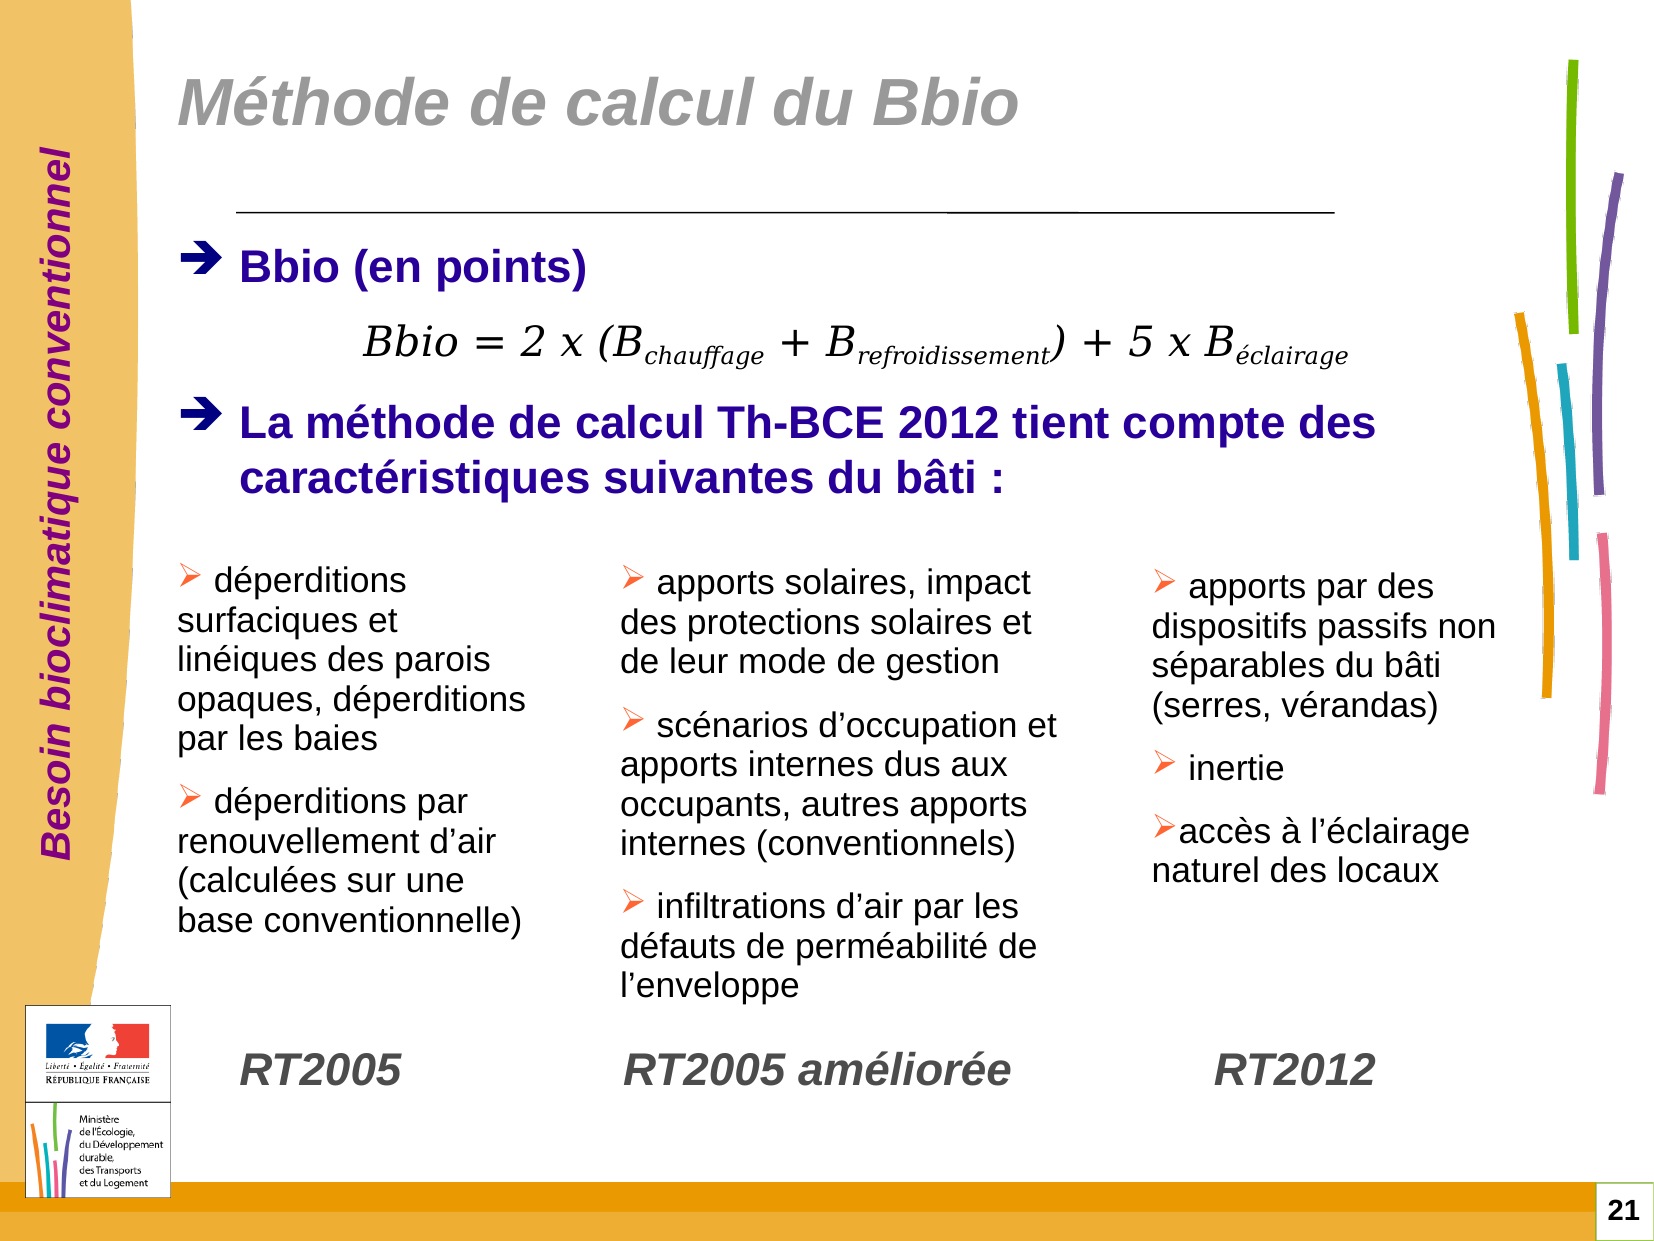

Méthode de calcul du Bbio
# Bbio (en points)
Bbio = 2 x (Bchauffage + Brefroidissement) + 5 x Béclairage
La méthode de calcul Th-BCE 2012 tient compte des caractéristiques suivantes du bâti :
Besoin bioclimatique conventionnel
 déperditions surfaciques et linéiques des parois opaques, déperditions par les baies
 déperditions par renouvellement d’air (calculées sur une base conventionnelle)
 apports solaires, impact des protections solaires et de leur mode de gestion
 scénarios d’occupation et apports internes dus aux occupants, autres apports internes (conventionnels)
 infiltrations d’air par les défauts de perméabilité de l’enveloppe
 apports par des dispositifs passifs non séparables du bâti (serres, vérandas)
 inertie
accès à l’éclairage naturel des locaux
RT2005
RT2005 améliorée
RT2012
21